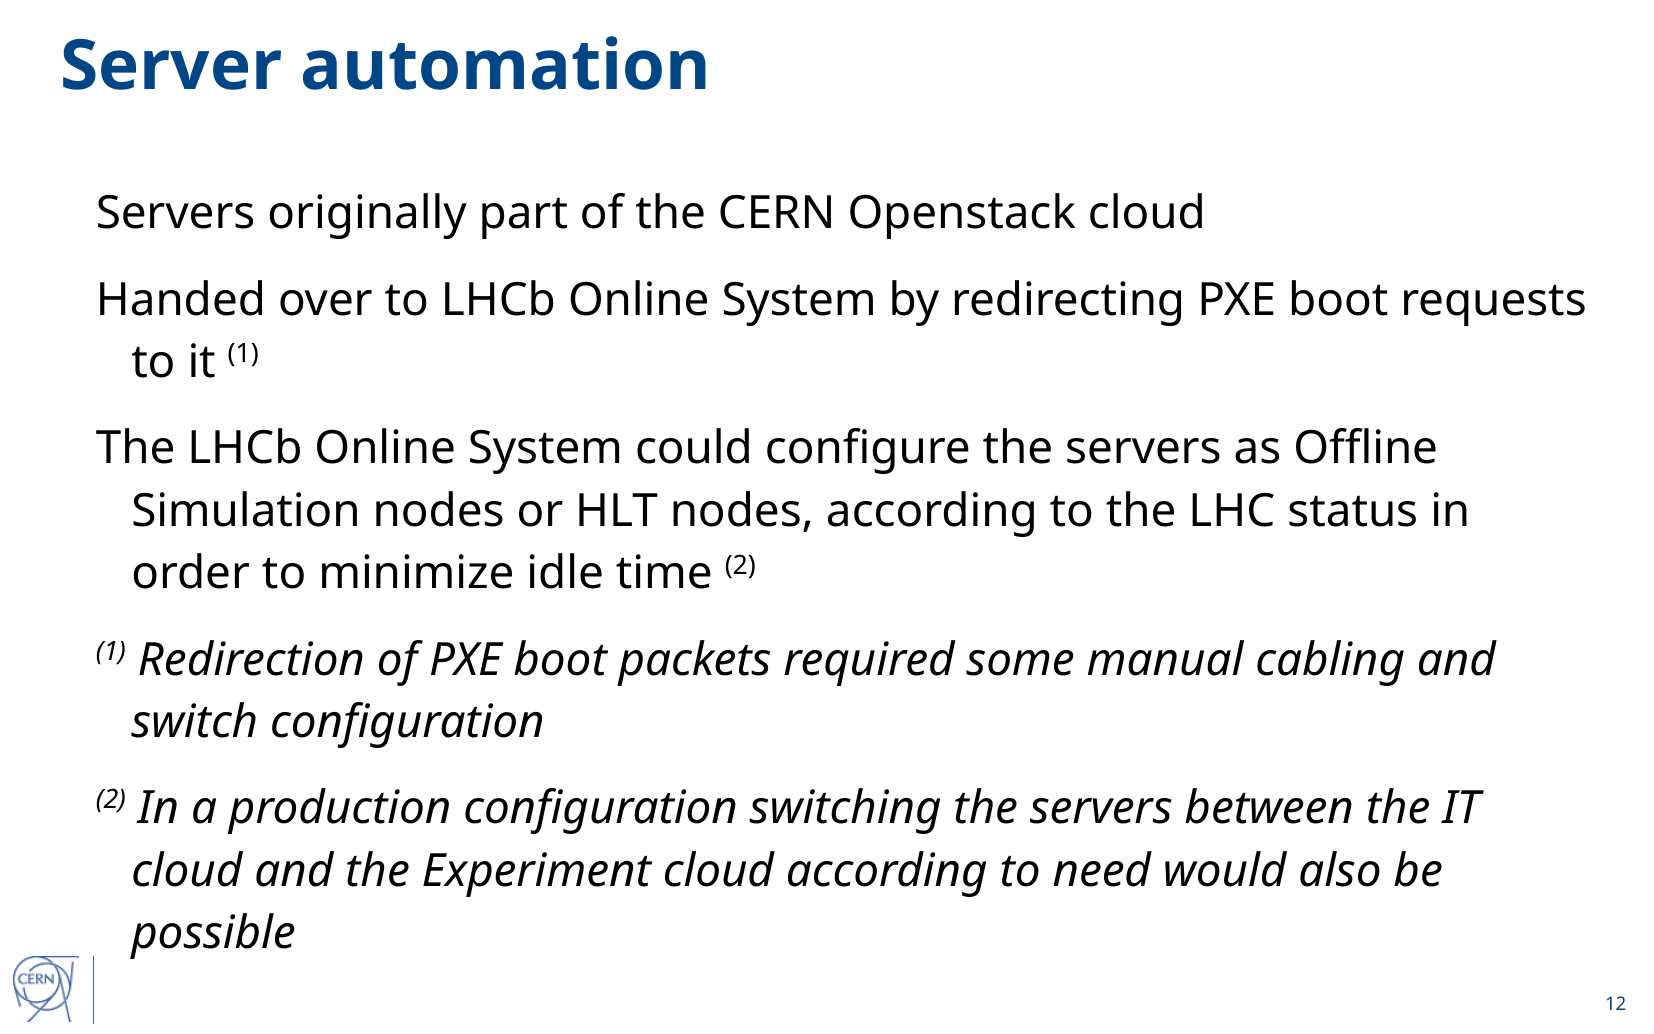

# Server automation
Servers originally part of the CERN Openstack cloud
Handed over to LHCb Online System by redirecting PXE boot requests to it (1)
The LHCb Online System could configure the servers as Offline Simulation nodes or HLT nodes, according to the LHC status in order to minimize idle time (2)
(1) Redirection of PXE boot packets required some manual cabling and switch configuration
(2) In a production configuration switching the servers between the IT cloud and the Experiment cloud according to need would also be possible